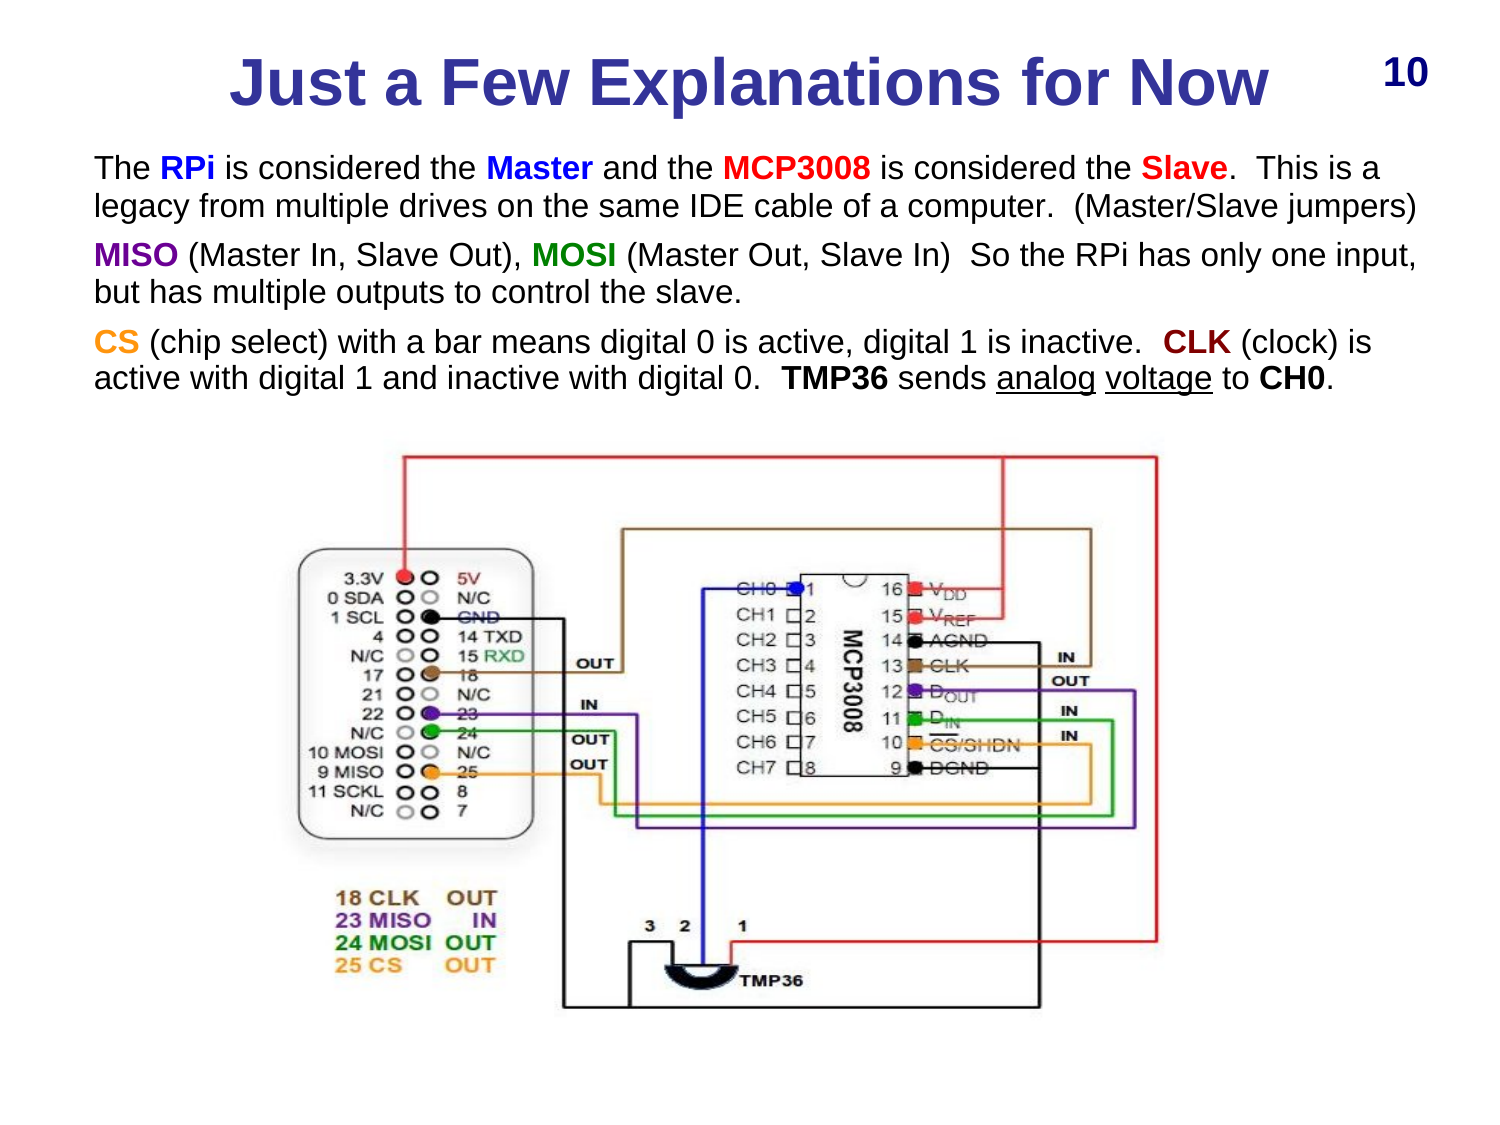

10
# Just a Few Explanations for Now
The RPi is considered the Master and the MCP3008 is considered the Slave. This is a legacy from multiple drives on the same IDE cable of a computer. (Master/Slave jumpers)
MISO (Master In, Slave Out), MOSI (Master Out, Slave In) So the RPi has only one input, but has multiple outputs to control the slave.
CS (chip select) with a bar means digital 0 is active, digital 1 is inactive. CLK (clock) is active with digital 1 and inactive with digital 0. TMP36 sends analog voltage to CH0.